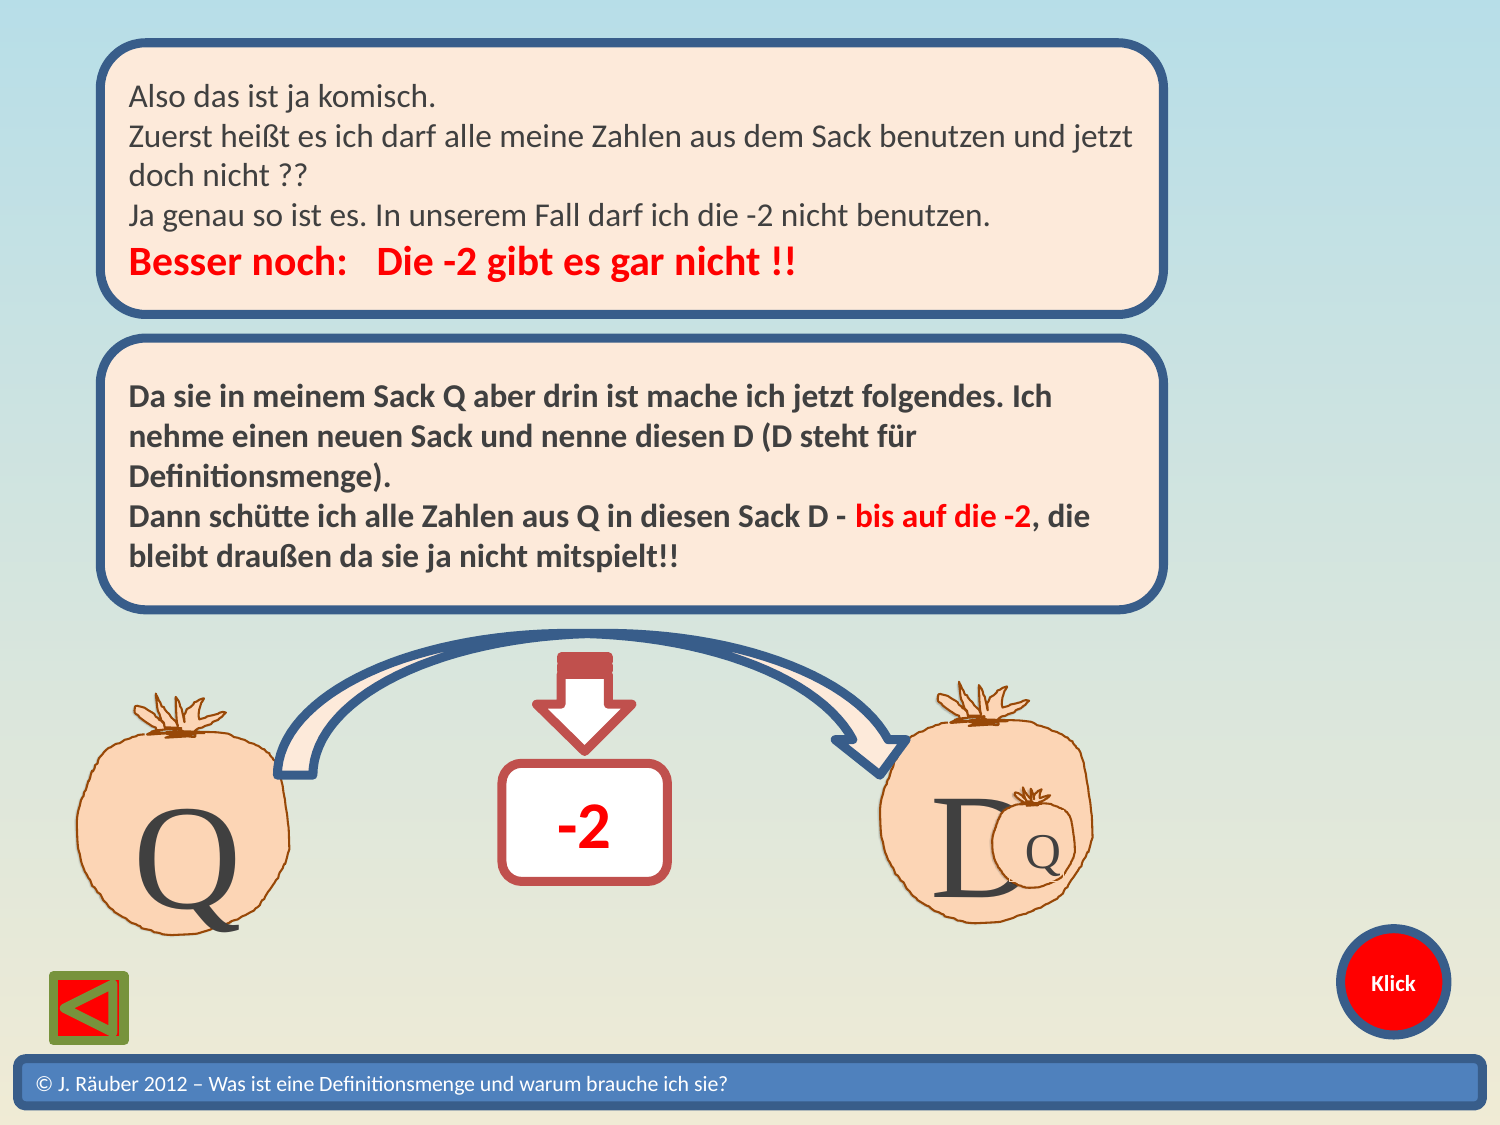

Also das ist ja komisch.
Zuerst heißt es ich darf alle meine Zahlen aus dem Sack benutzen und jetzt doch nicht ??
Ja genau so ist es. In unserem Fall darf ich die -2 nicht benutzen.
Besser noch: Die -2 gibt es gar nicht !!
Da sie in meinem Sack Q aber drin ist mache ich jetzt folgendes. Ich nehme einen neuen Sack und nenne diesen D (D steht für Definitionsmenge).
Dann schütte ich alle Zahlen aus Q in diesen Sack D - bis auf die -2, die bleibt draußen da sie ja nicht mitspielt!!
D
Q
-2
Q
Klick
© J. Räuber 2012 – Was ist eine Definitionsmenge und warum brauche ich sie?